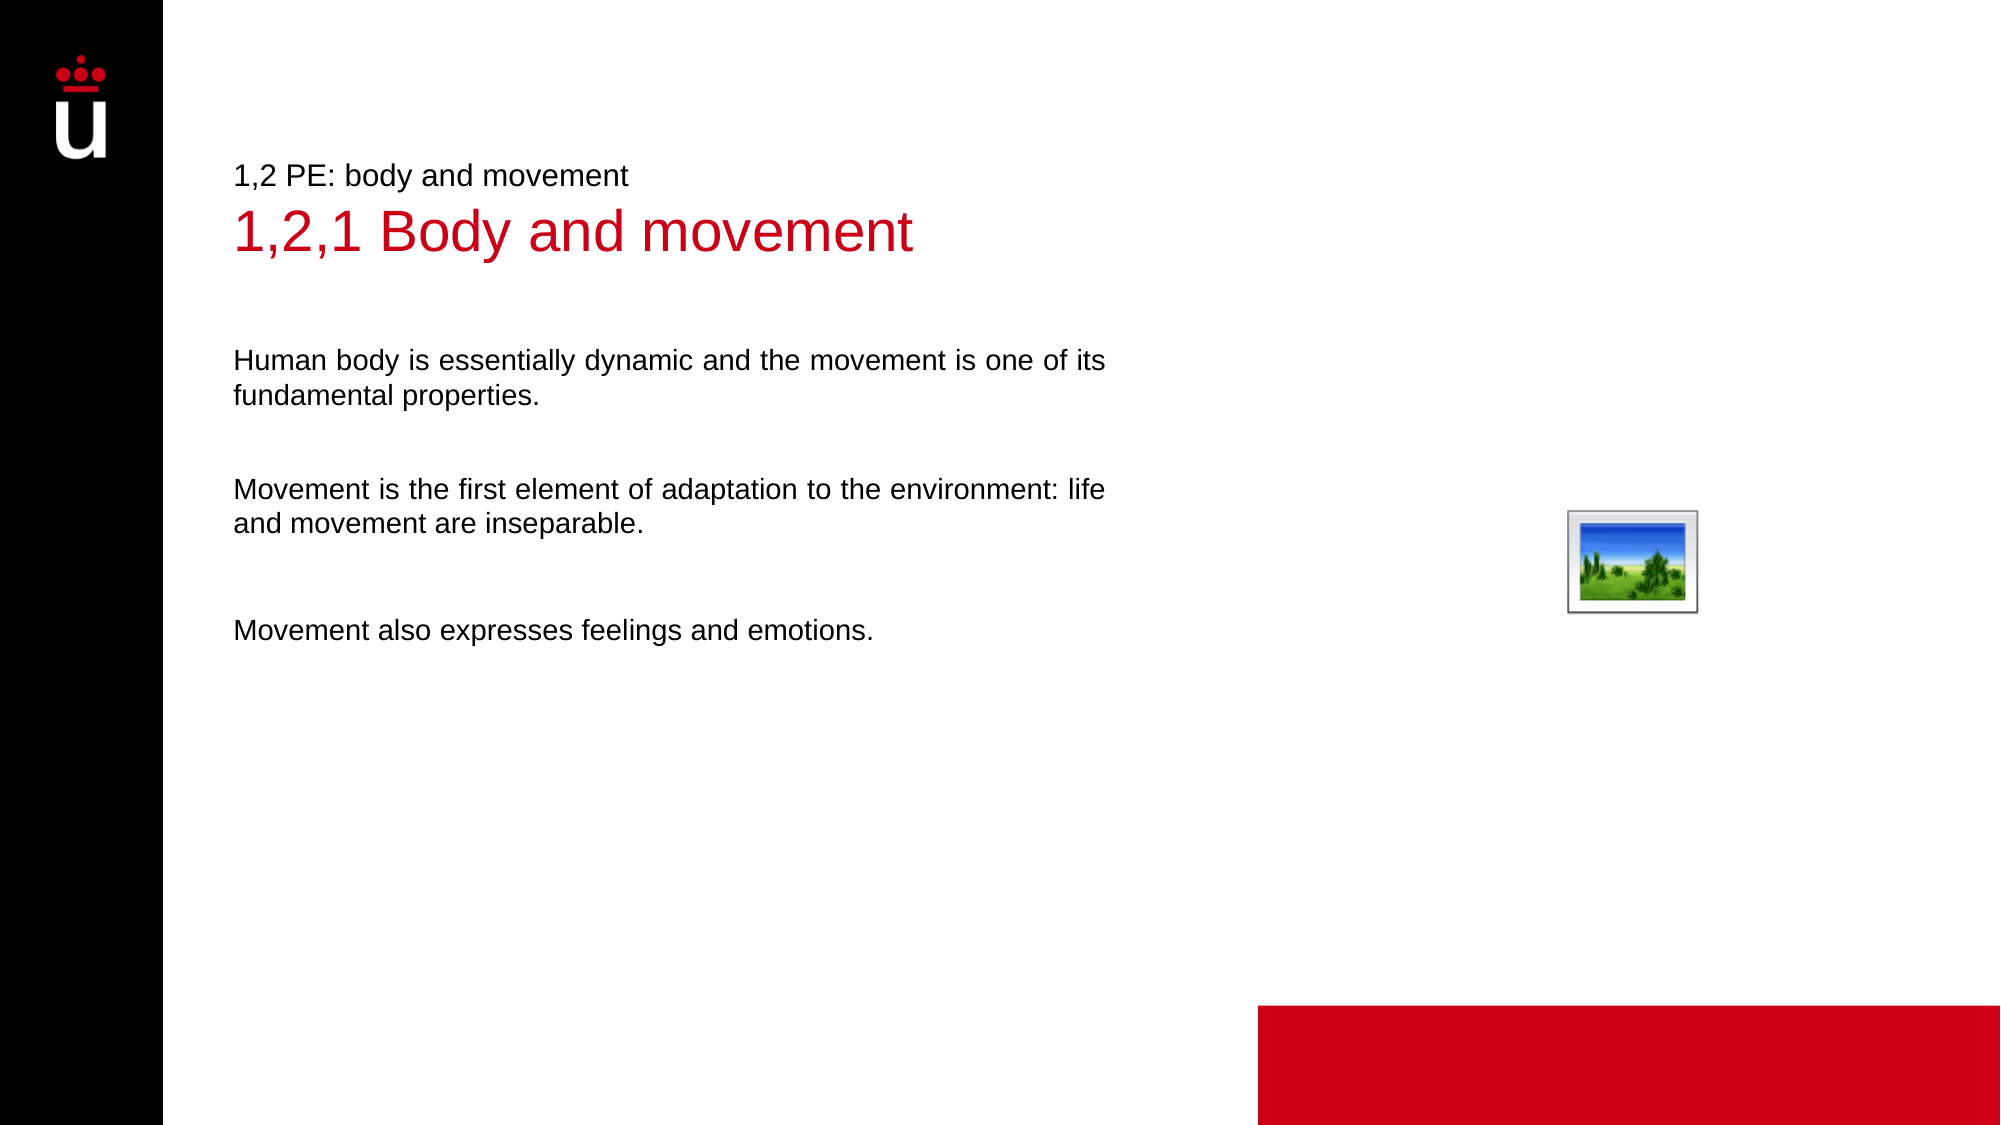

1,2 PE: body and movement
1,2,1 Body and movement
Human body is essentially dynamic and the movement is one of its fundamental properties.
Movement is the first element of adaptation to the environment: life and movement are inseparable.
Movement also expresses feelings and emotions.